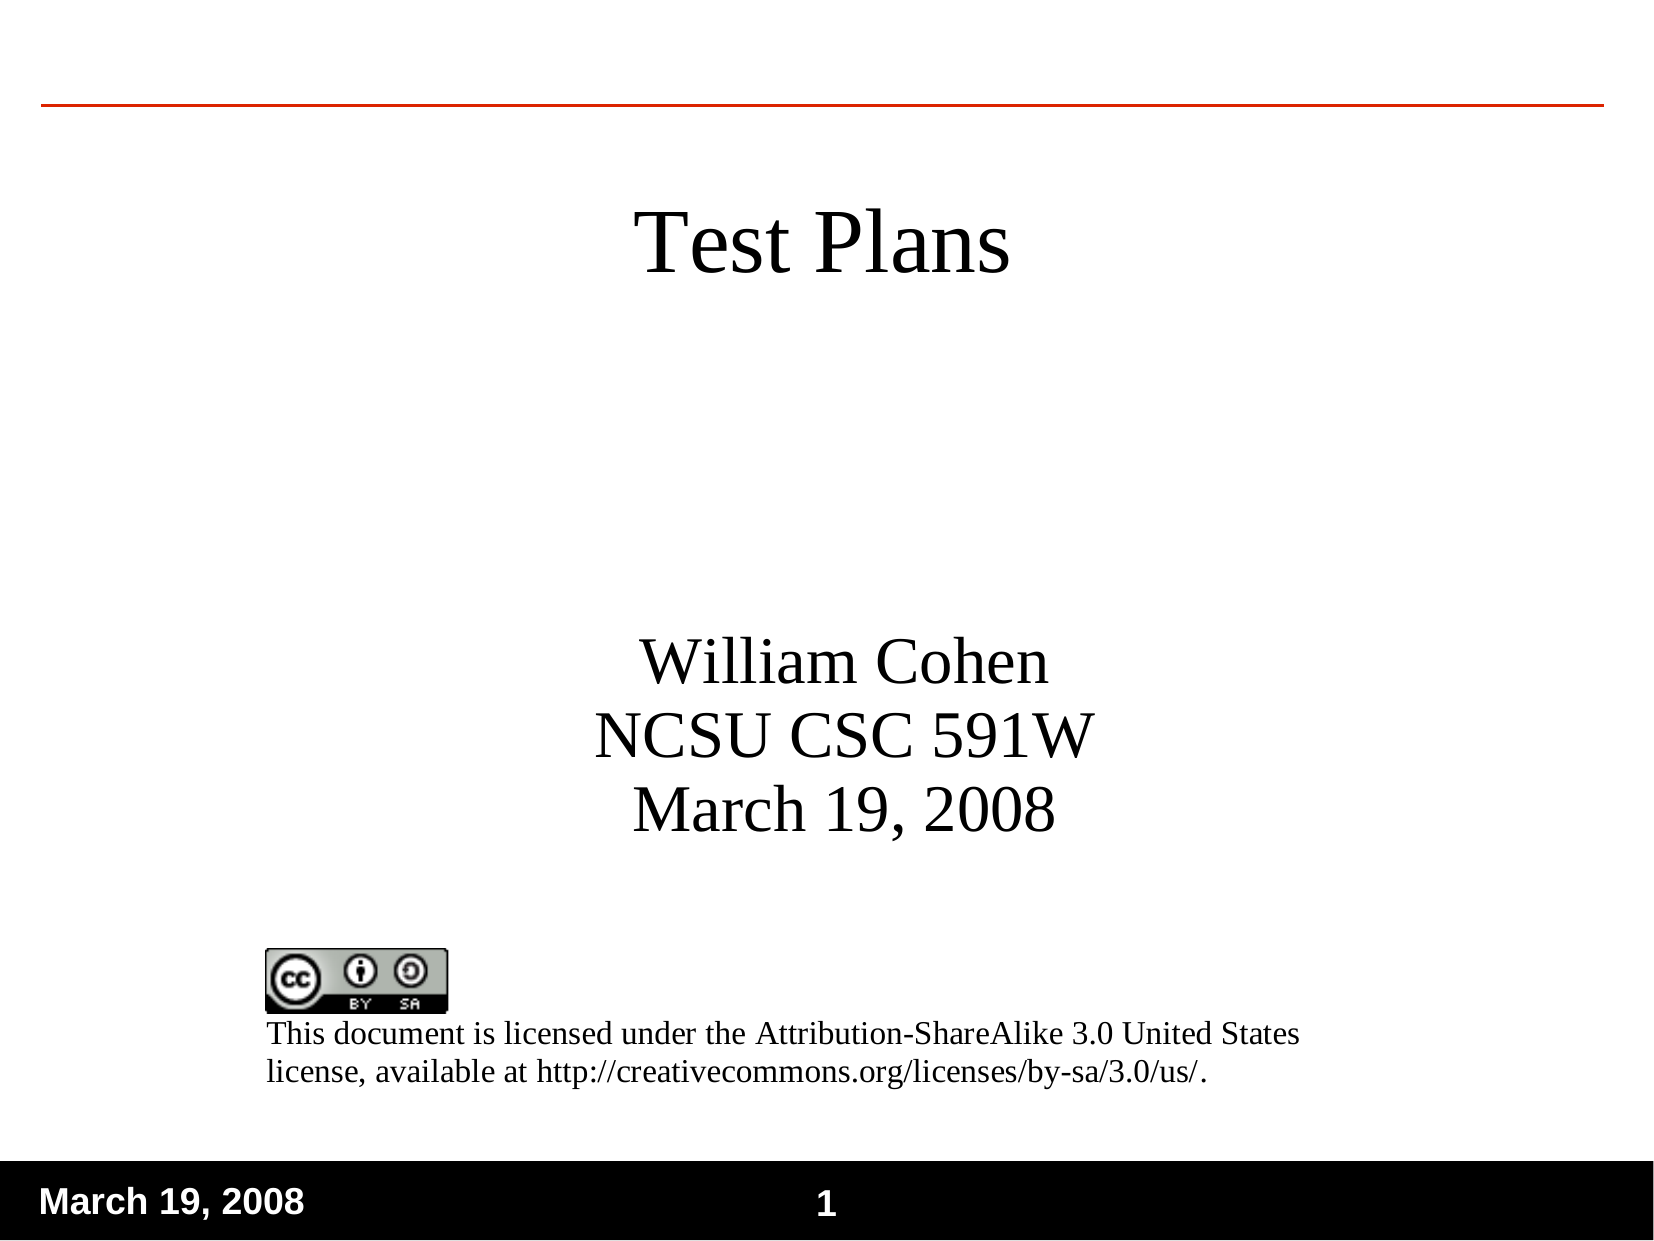

# Test Plans
William Cohen
NCSU CSC 591W
March 19, 2008